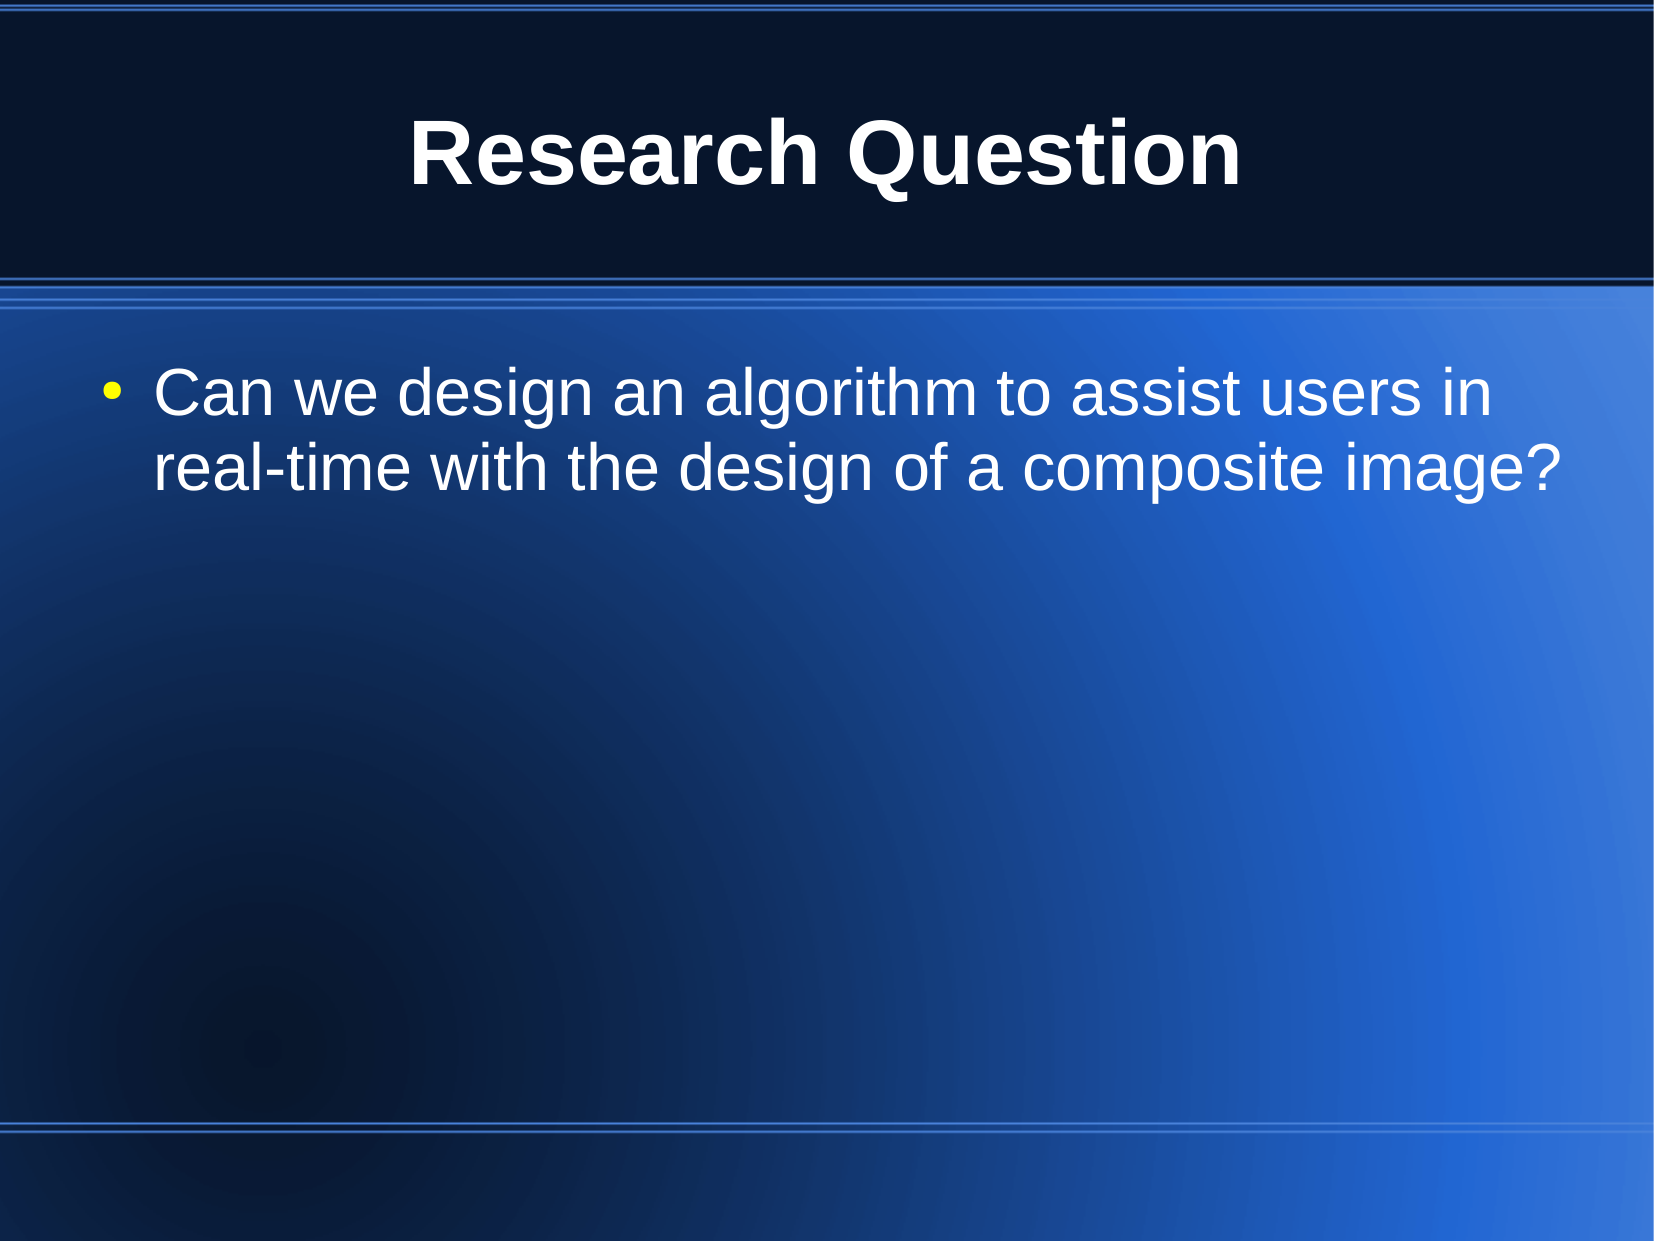

# Research Question
Can we design an algorithm to assist users in real-time with the design of a composite image?